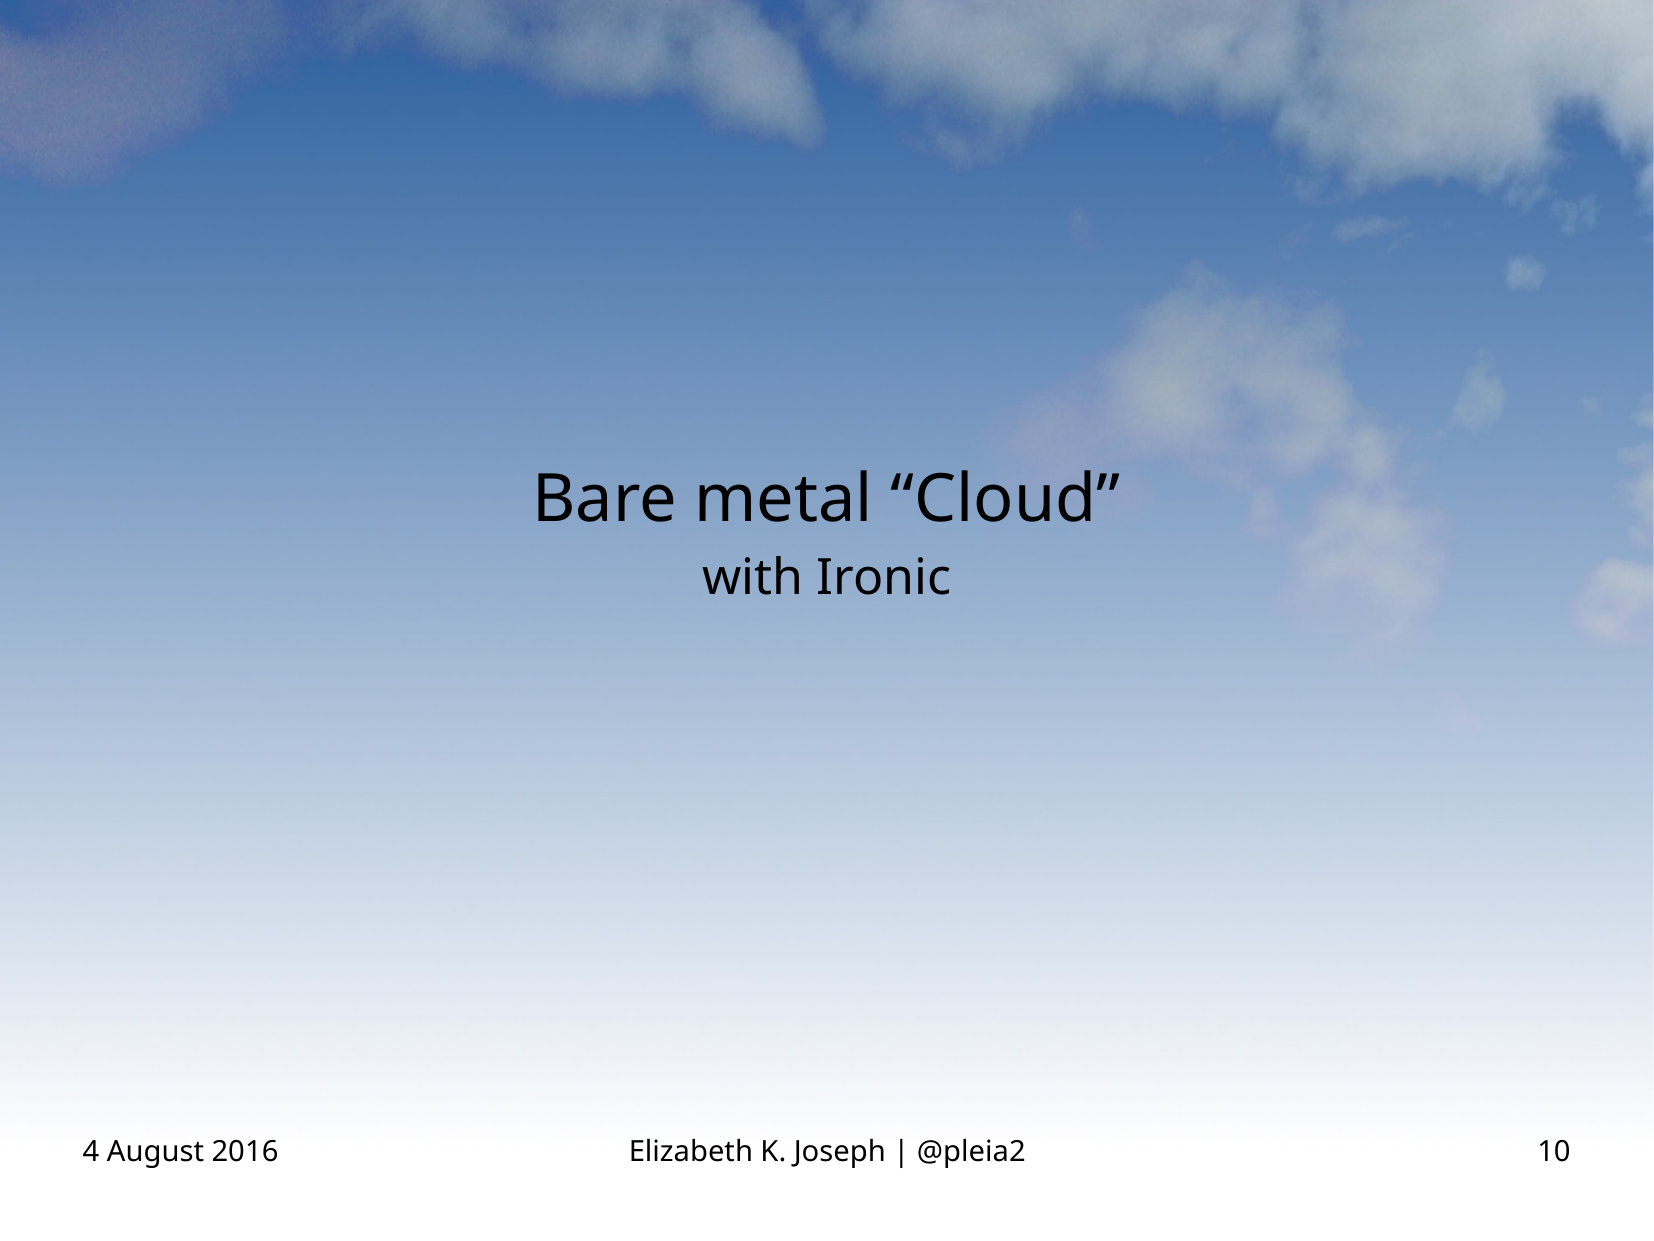

# Bare metal “Cloud”
with Ironic
4 August 2016
Elizabeth K. Joseph | @pleia2
10